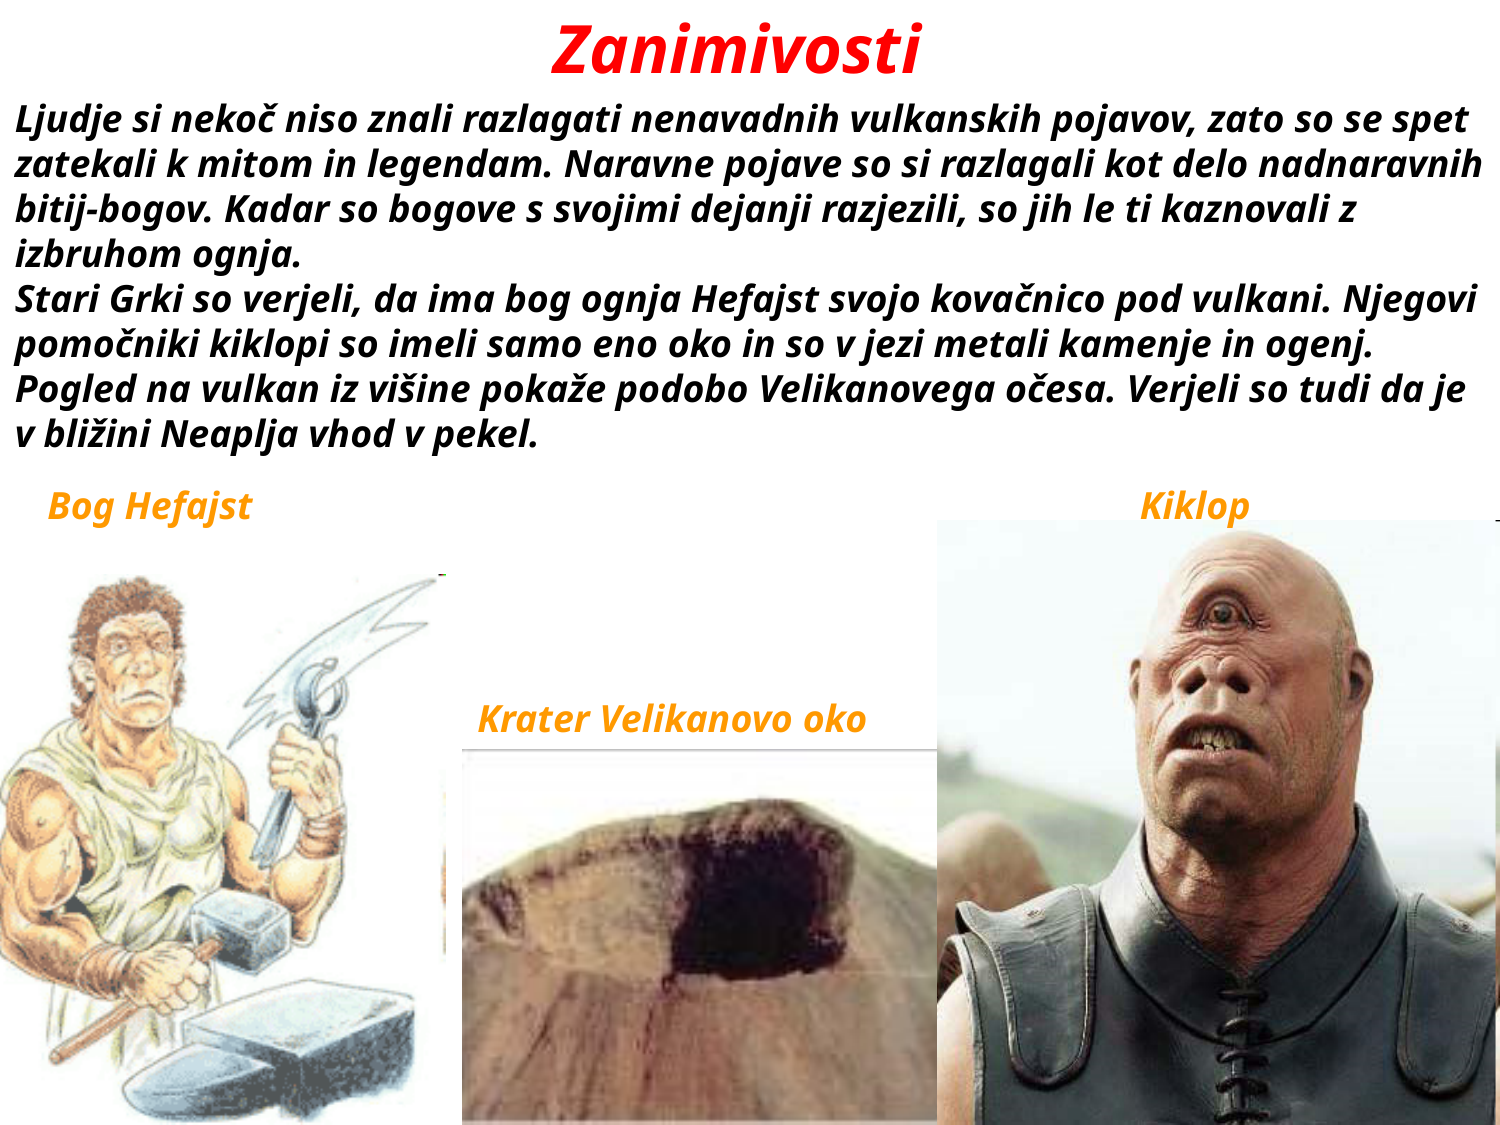

Zanimivosti
Ljudje si nekoč niso znali razlagati nenavadnih vulkanskih pojavov, zato so se spet zatekali k mitom in legendam. Naravne pojave so si razlagali kot delo nadnaravnih bitij-bogov. Kadar so bogove s svojimi dejanji razjezili, so jih le ti kaznovali z izbruhom ognja.
Stari Grki so verjeli, da ima bog ognja Hefajst svojo kovačnico pod vulkani. Njegovi pomočniki kiklopi so imeli samo eno oko in so v jezi metali kamenje in ogenj. Pogled na vulkan iz višine pokaže podobo Velikanovega očesa. Verjeli so tudi da je v bližini Neaplja vhod v pekel.
Bog Hefajst
Kiklop
Krater Velikanovo oko